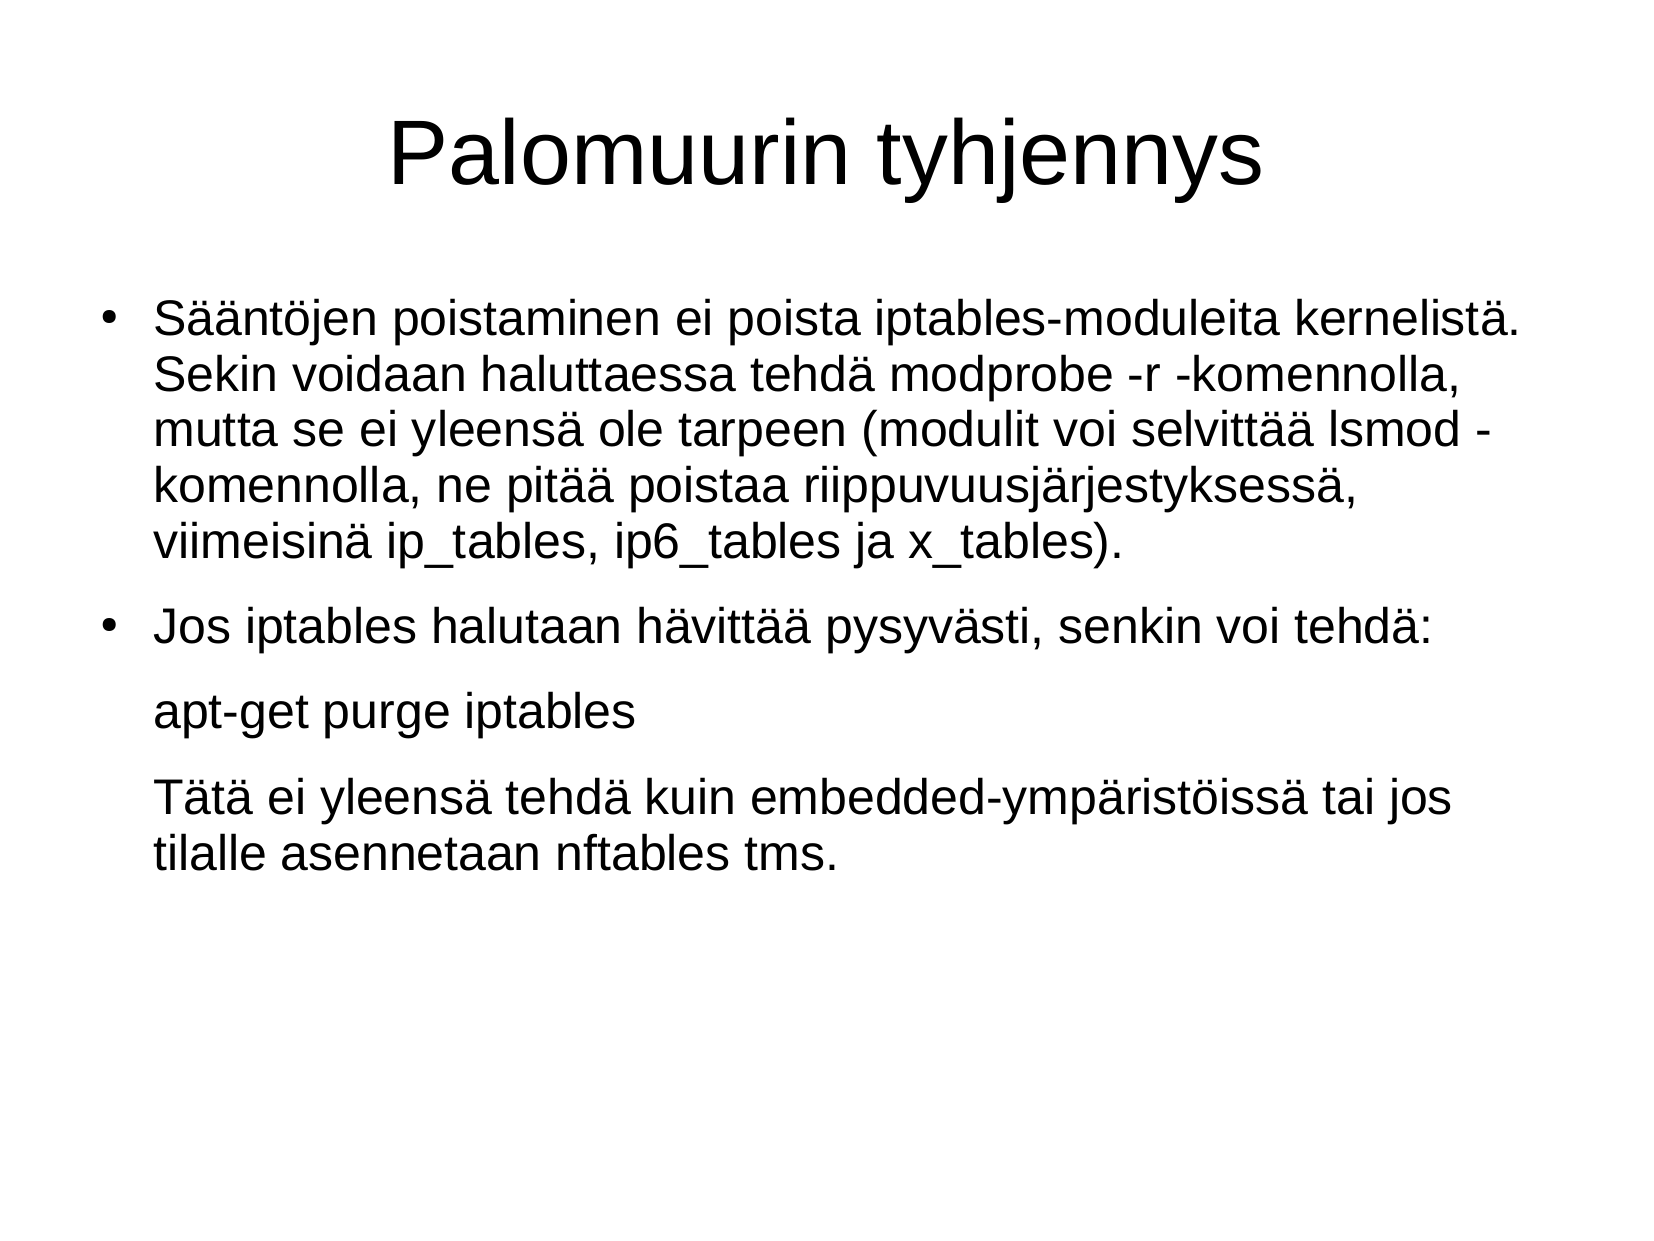

# Palomuurin tyhjennys
Sääntöjen poistaminen ei poista iptables-moduleita kernelistä. Sekin voidaan haluttaessa tehdä modprobe -r -komennolla, mutta se ei yleensä ole tarpeen (modulit voi selvittää lsmod -komennolla, ne pitää poistaa riippuvuusjärjestyksessä, viimeisinä ip_tables, ip6_tables ja x_tables).
Jos iptables halutaan hävittää pysyvästi, senkin voi tehdä:
apt-get purge iptables
Tätä ei yleensä tehdä kuin embedded-ympäristöissä tai jos tilalle asennetaan nftables tms.